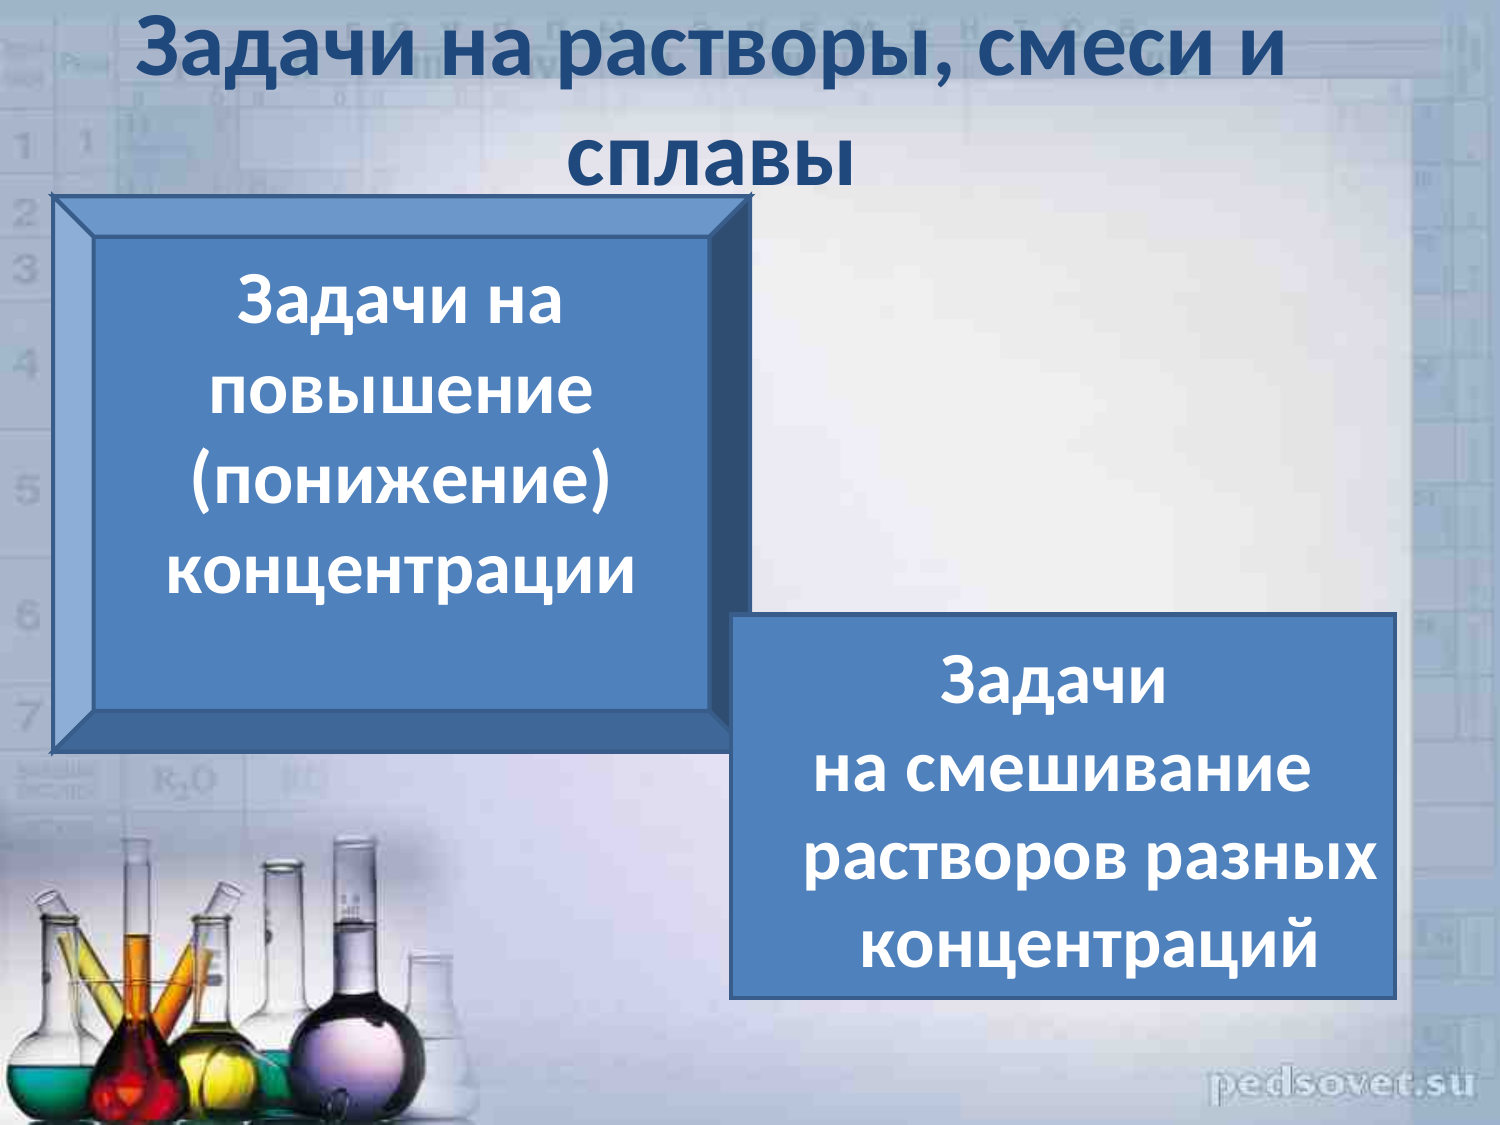

# Задачи на растворы, смеси и сплавы
Задачи на повышение (понижение) концентрации
Задачи
на смешивание растворов разных концентраций